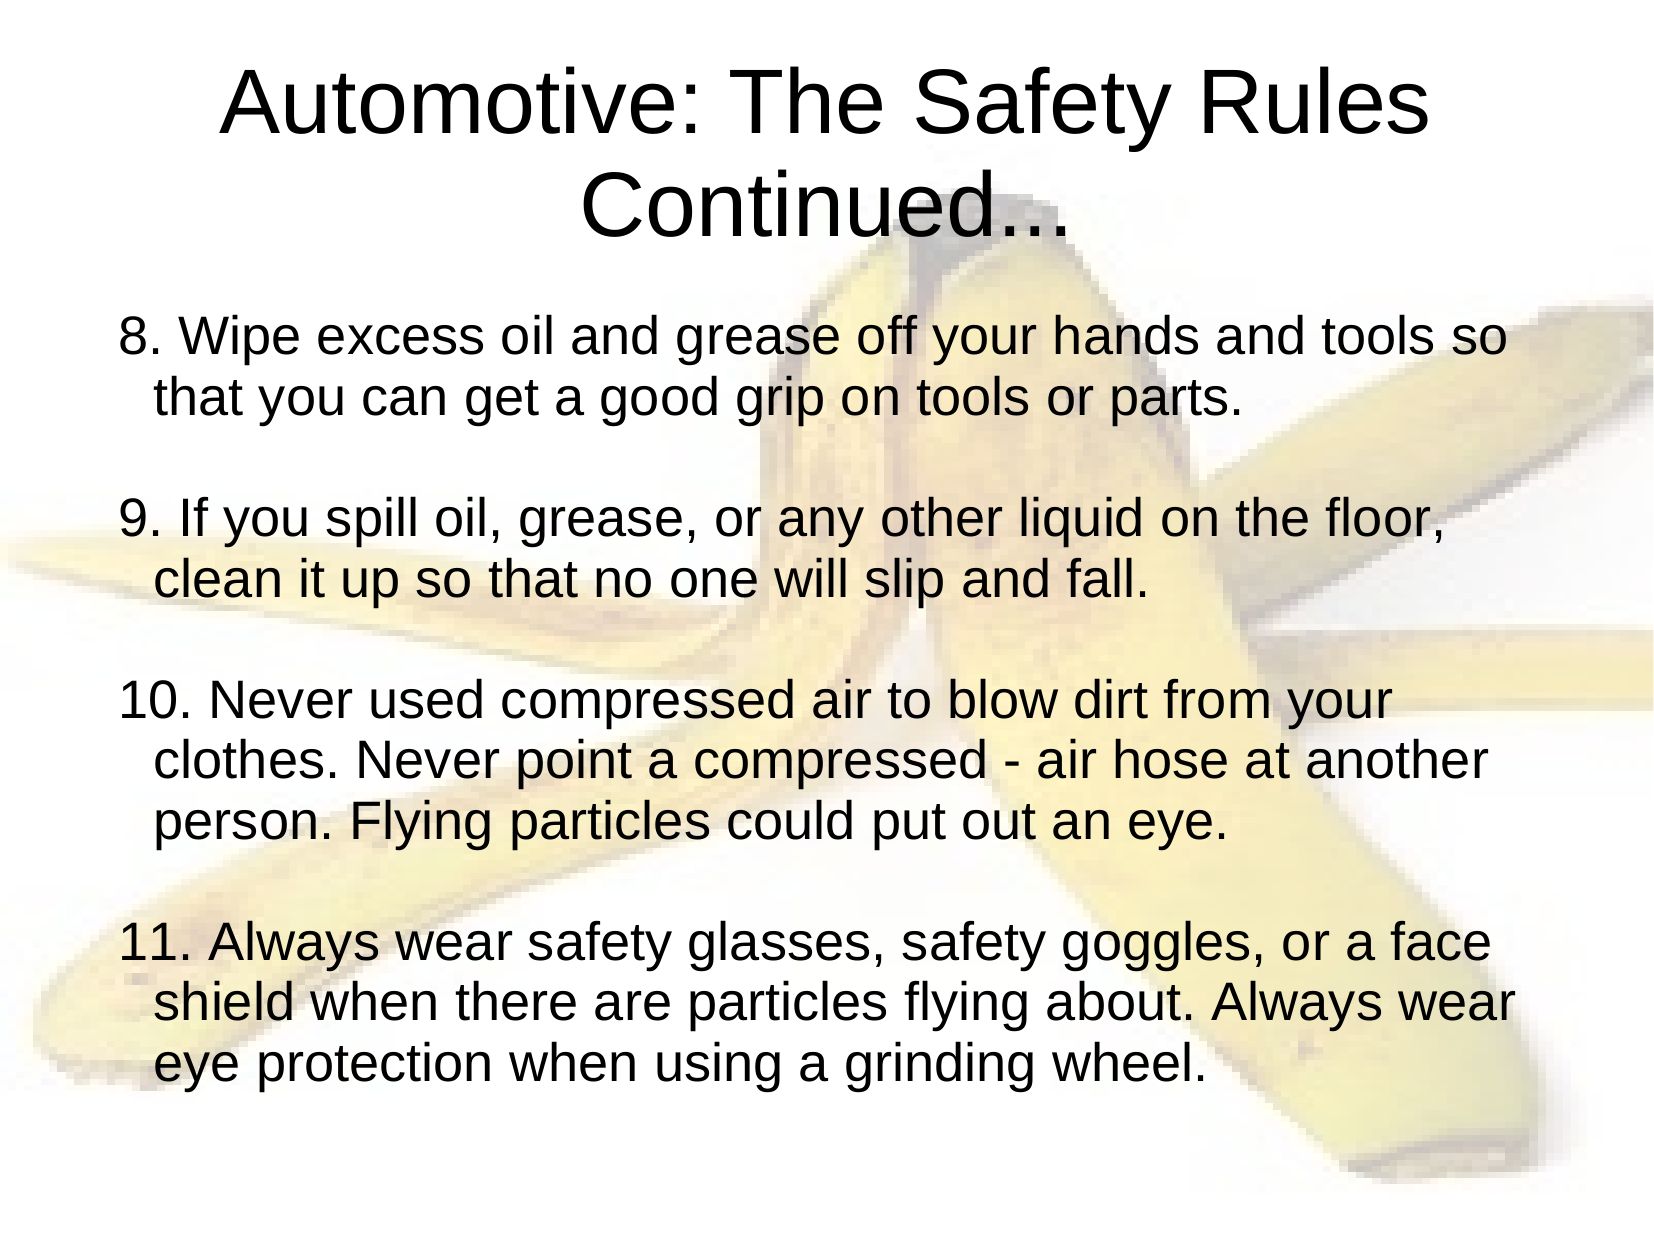

# Automotive: The Safety Rules Continued...
8. Wipe excess oil and grease off your hands and tools so that you can get a good grip on tools or parts.
9. If you spill oil, grease, or any other liquid on the floor, clean it up so that no one will slip and fall.
10. Never used compressed air to blow dirt from your clothes. Never point a compressed - air hose at another person. Flying particles could put out an eye.
11. Always wear safety glasses, safety goggles, or a face shield when there are particles flying about. Always wear eye protection when using a grinding wheel.